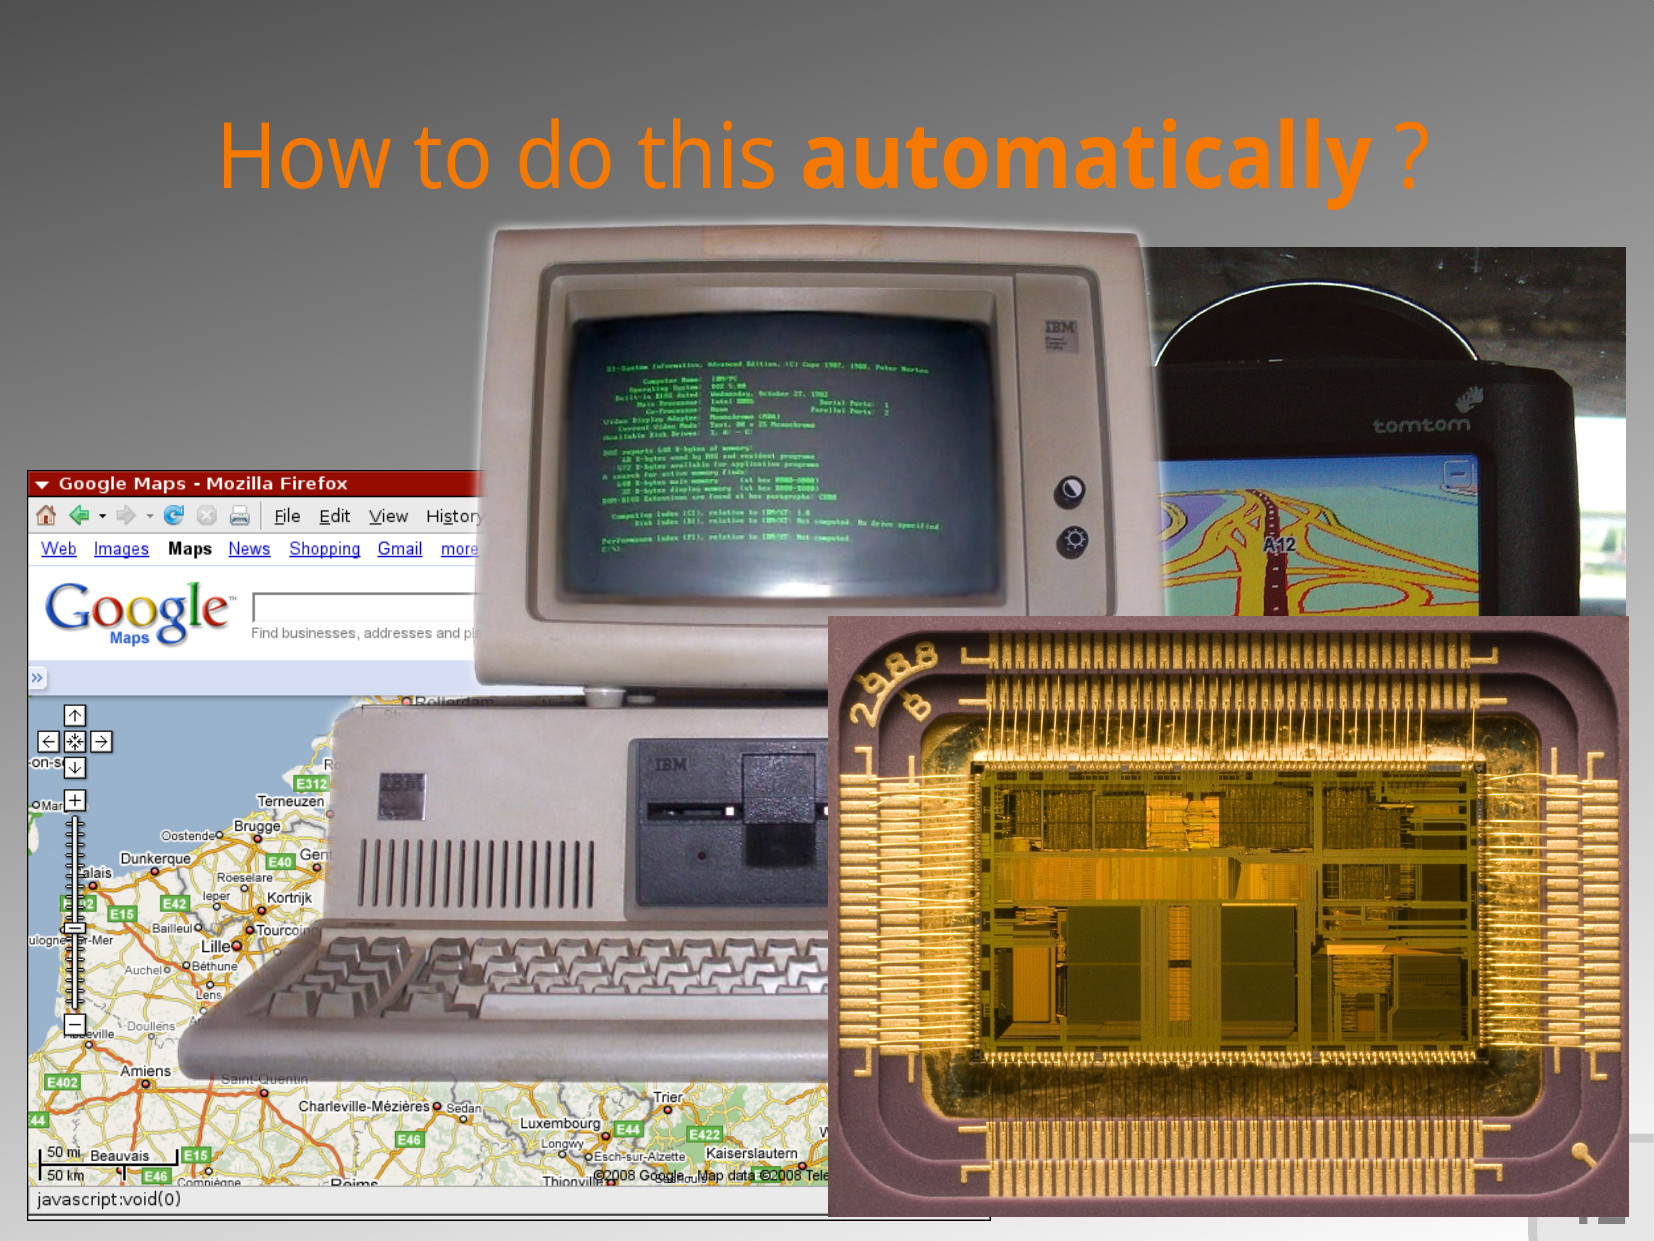

# How to do this automatically ?
12